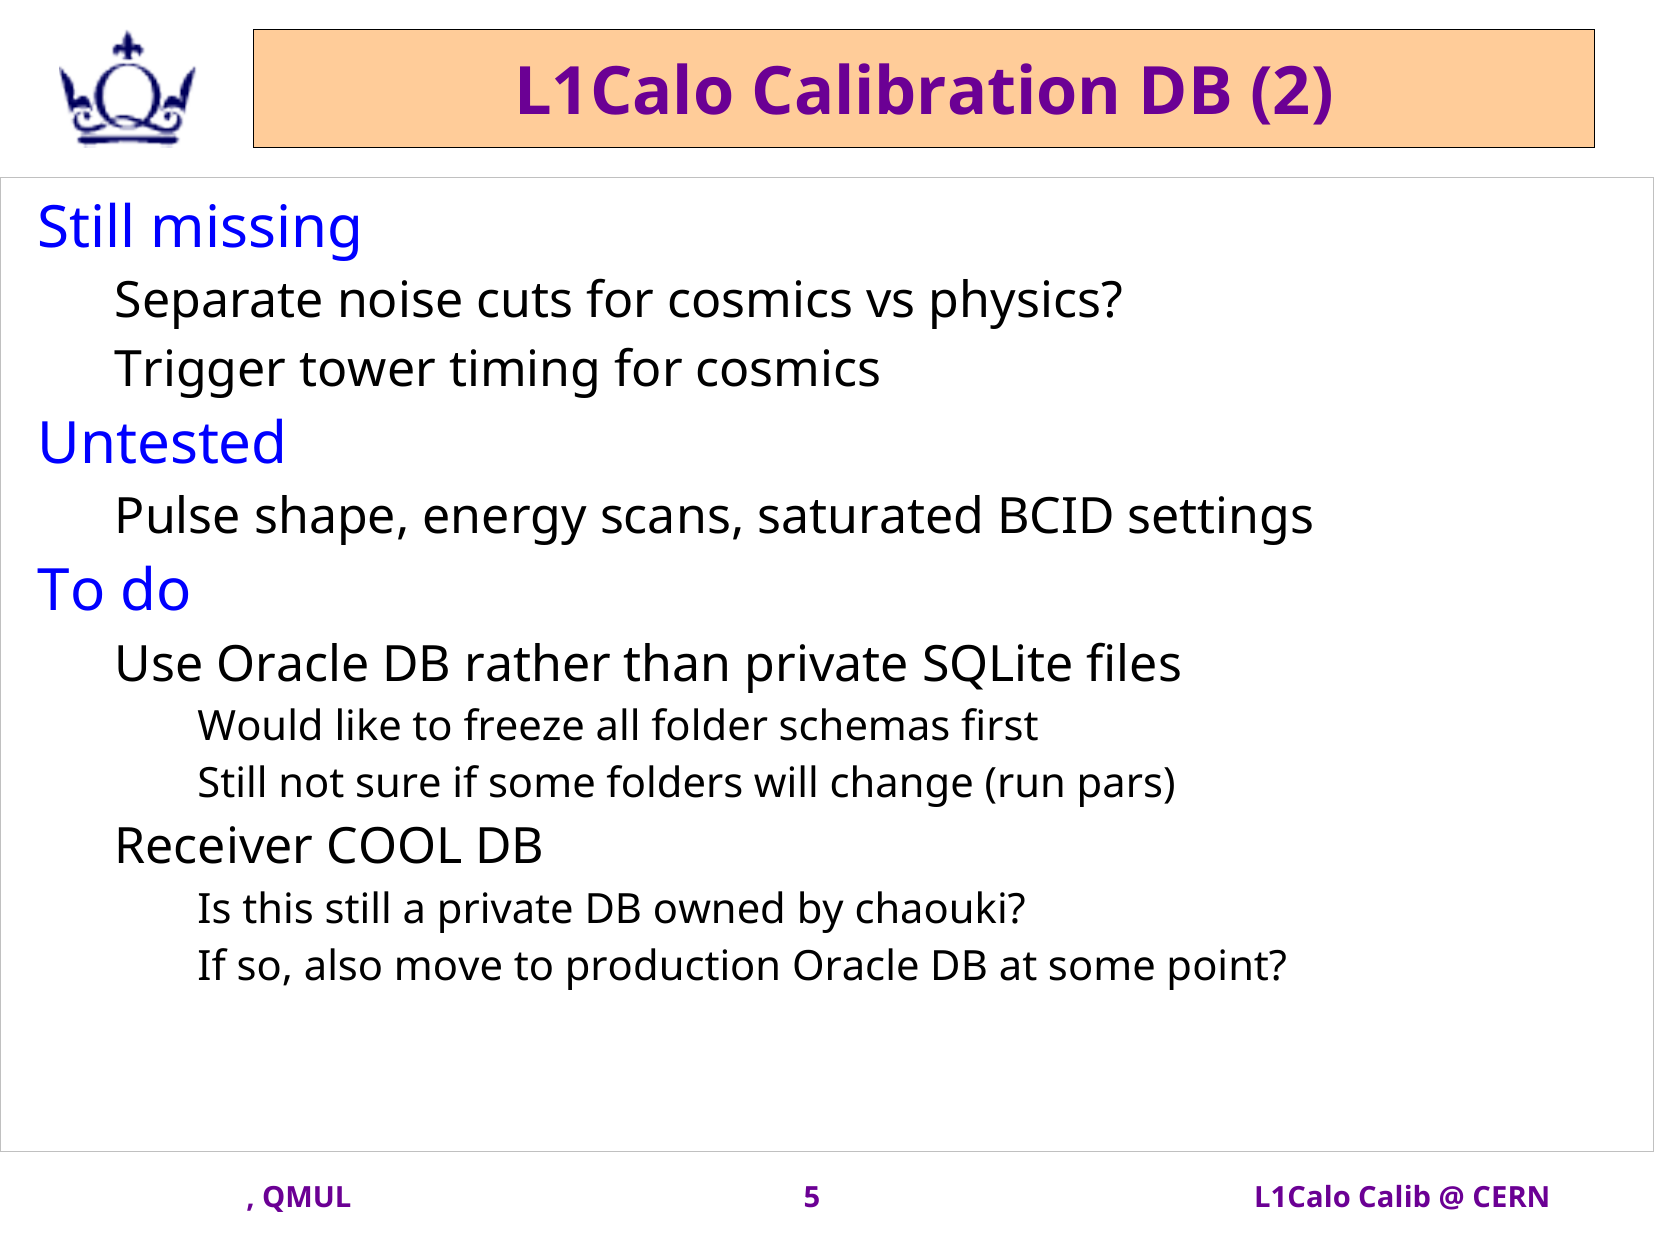

# L1Calo Calibration DB (2)
Still missing
Separate noise cuts for cosmics vs physics?
Trigger tower timing for cosmics
Untested
Pulse shape, energy scans, saturated BCID settings
To do
Use Oracle DB rather than private SQLite files
Would like to freeze all folder schemas first
Still not sure if some folders will change (run pars)
Receiver COOL DB
Is this still a private DB owned by chaouki?
If so, also move to production Oracle DB at some point?